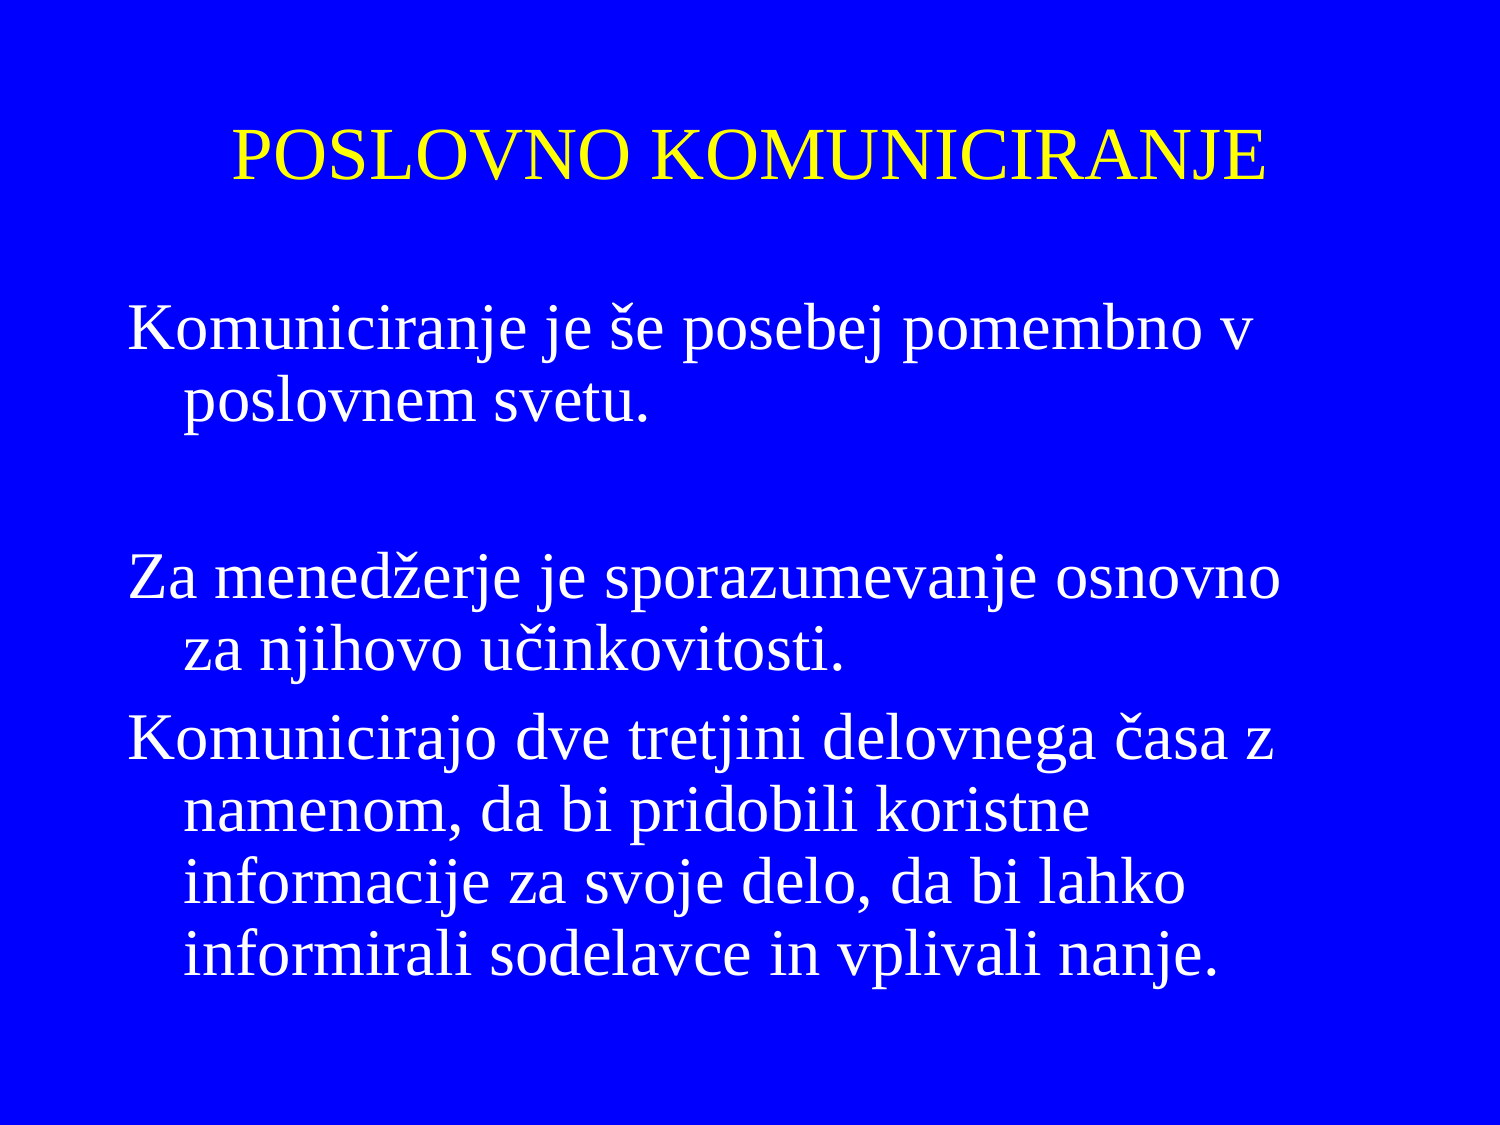

# POSLOVNO KOMUNICIRANJE
Komuniciranje je še posebej pomembno v poslovnem svetu.
Za menedžerje je sporazumevanje osnovno za njihovo učinkovitosti.
Komunicirajo dve tretjini delovnega časa z namenom, da bi pridobili koristne informacije za svoje delo, da bi lahko informirali sodelavce in vplivali nanje.